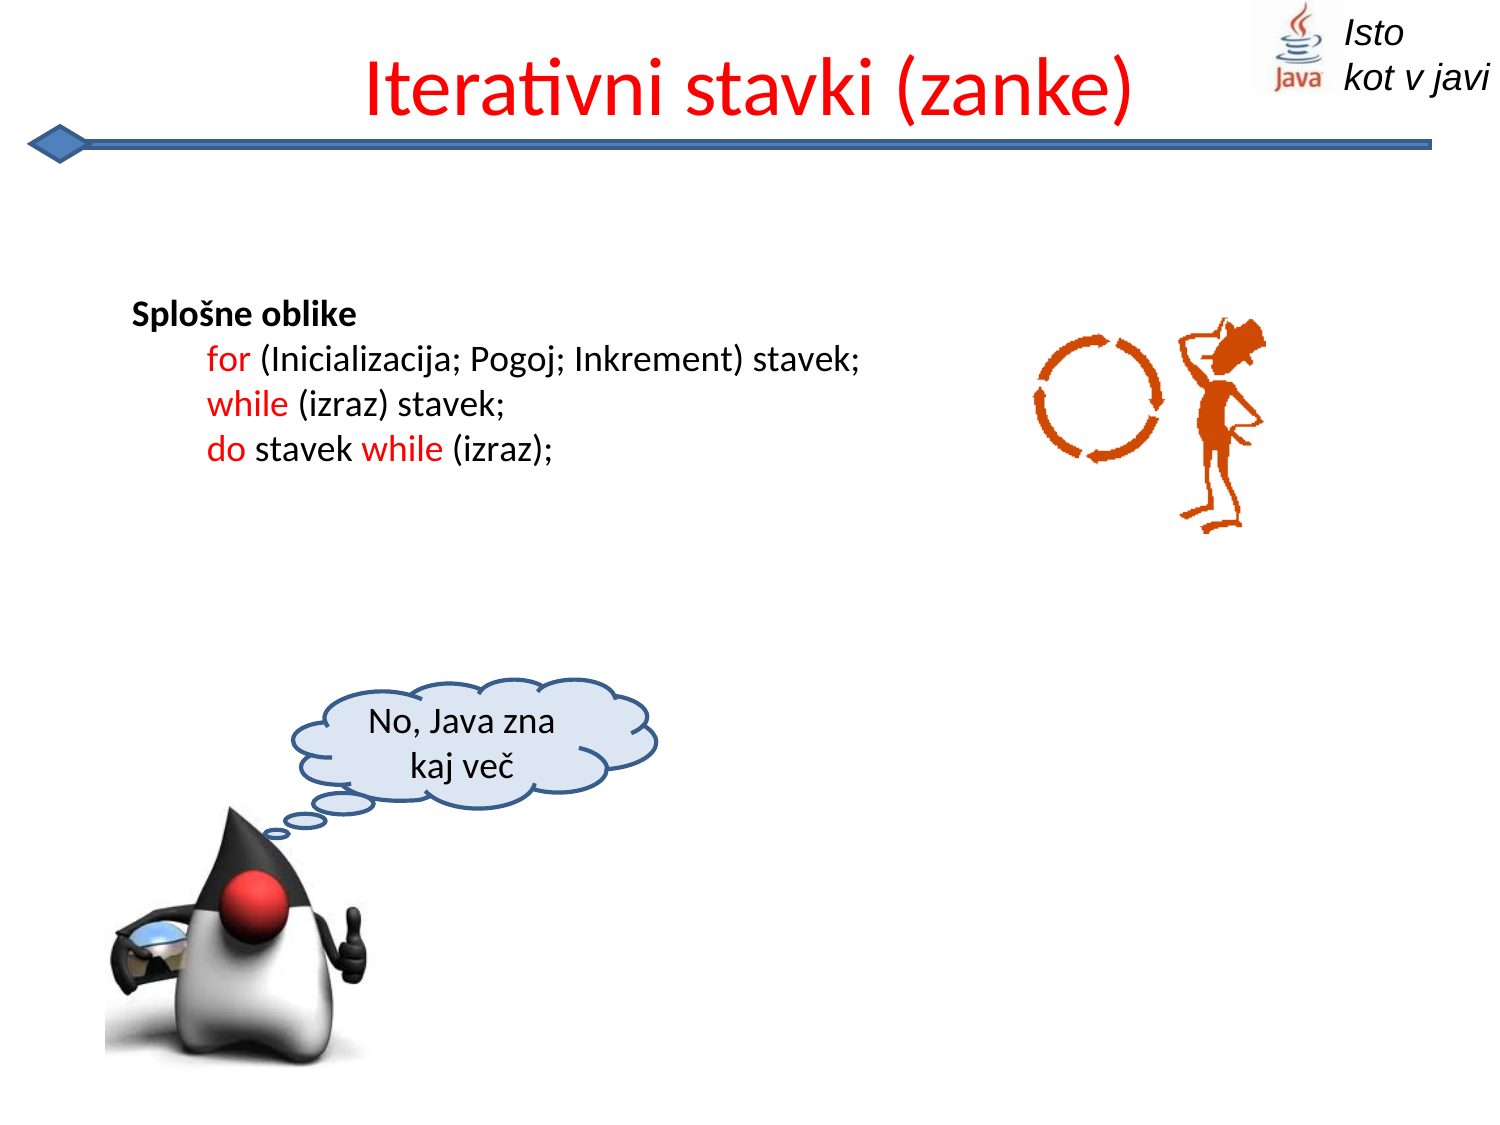

Isto
kot v javi
# Iterativni stavki (zanke)
Splošne oblike
for (Inicializacija; Pogoj; Inkrement) stavek;
while (izraz) stavek;
do stavek while (izraz);
No, Java zna kaj več